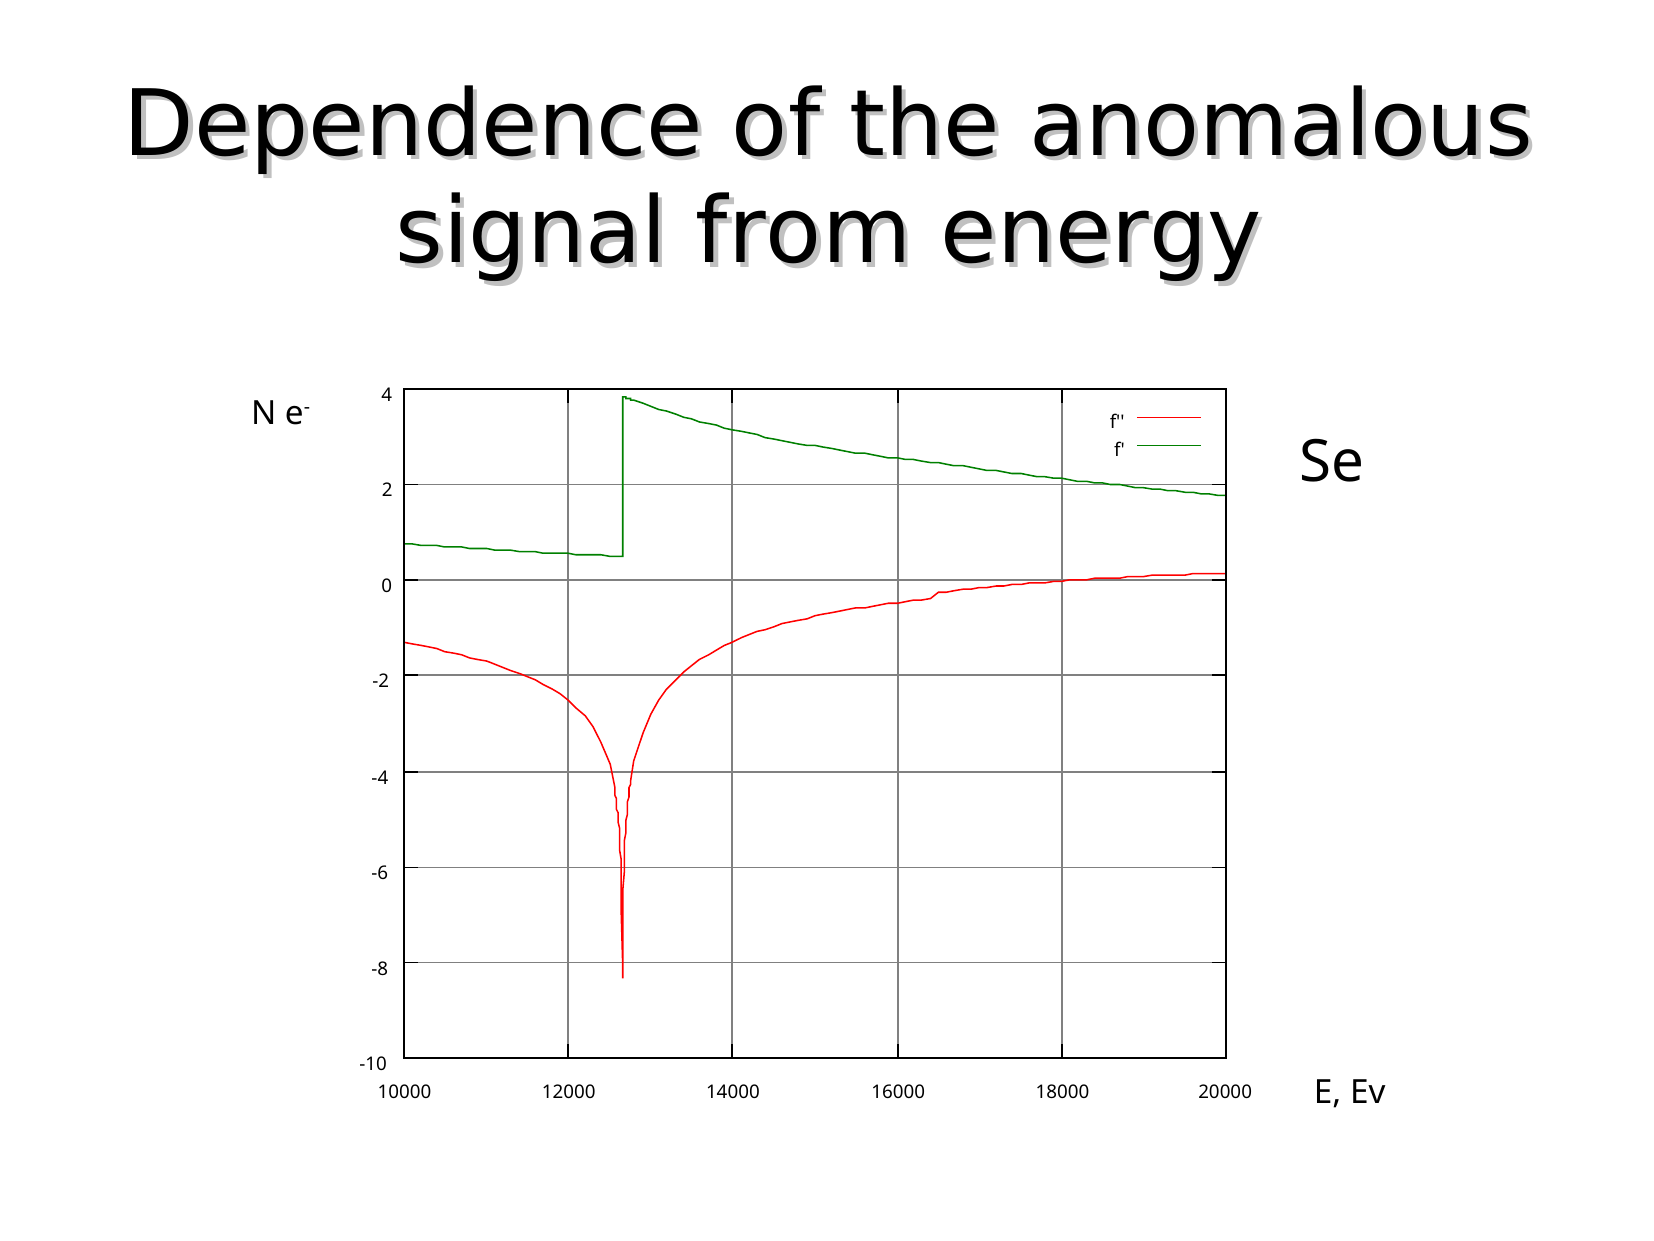

# Dependence of the anomalous signal from energy
N e-
4
10000
20000
12000
14000
16000
18000
f''
f'
2
0
-2
-4
-6
-8
-10
Se
E, Ev